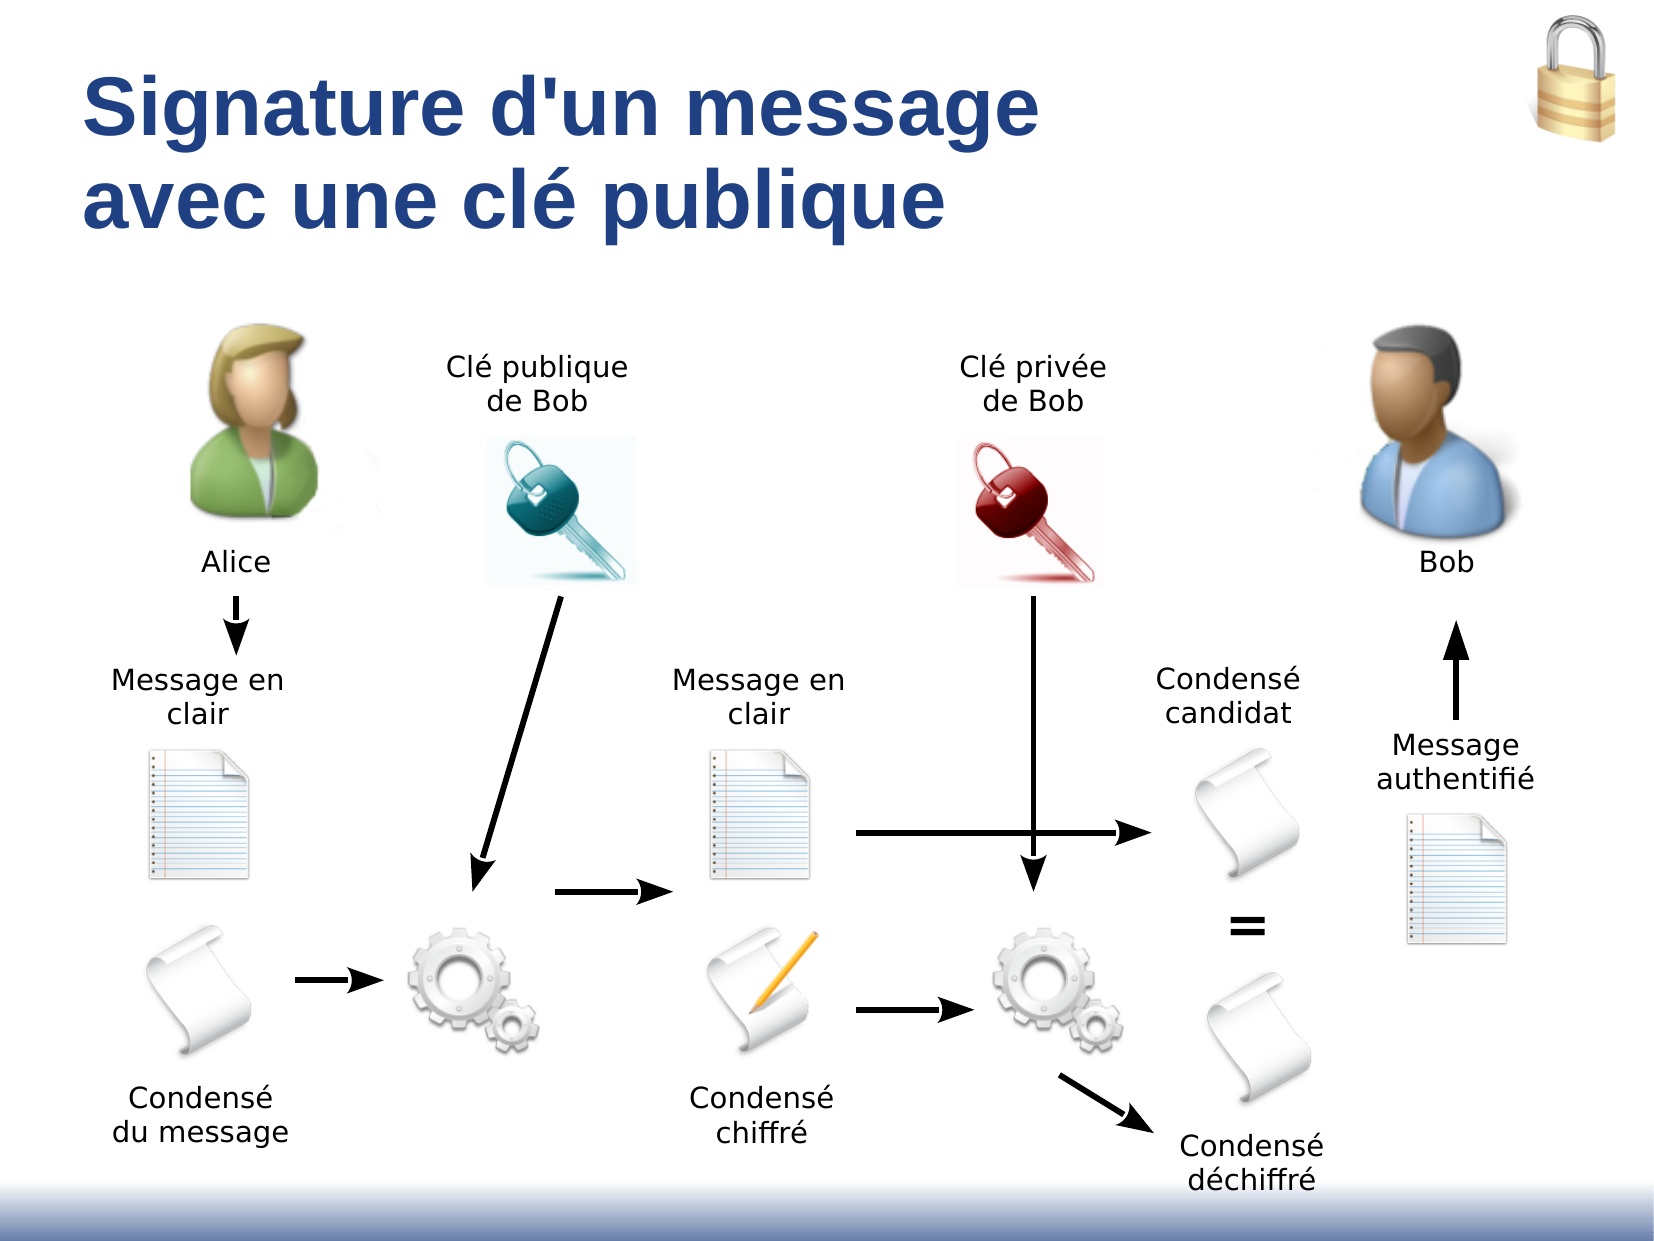

# Signature d'un message avec une clé publique
Alice
Bob
Clé publique
de Bob
Clé privée
de Bob
Message en clair
Message authentifié
Condensé candidat
Message en clair
=
Condensé du message
Condensé chiffré
Condensé déchiffré